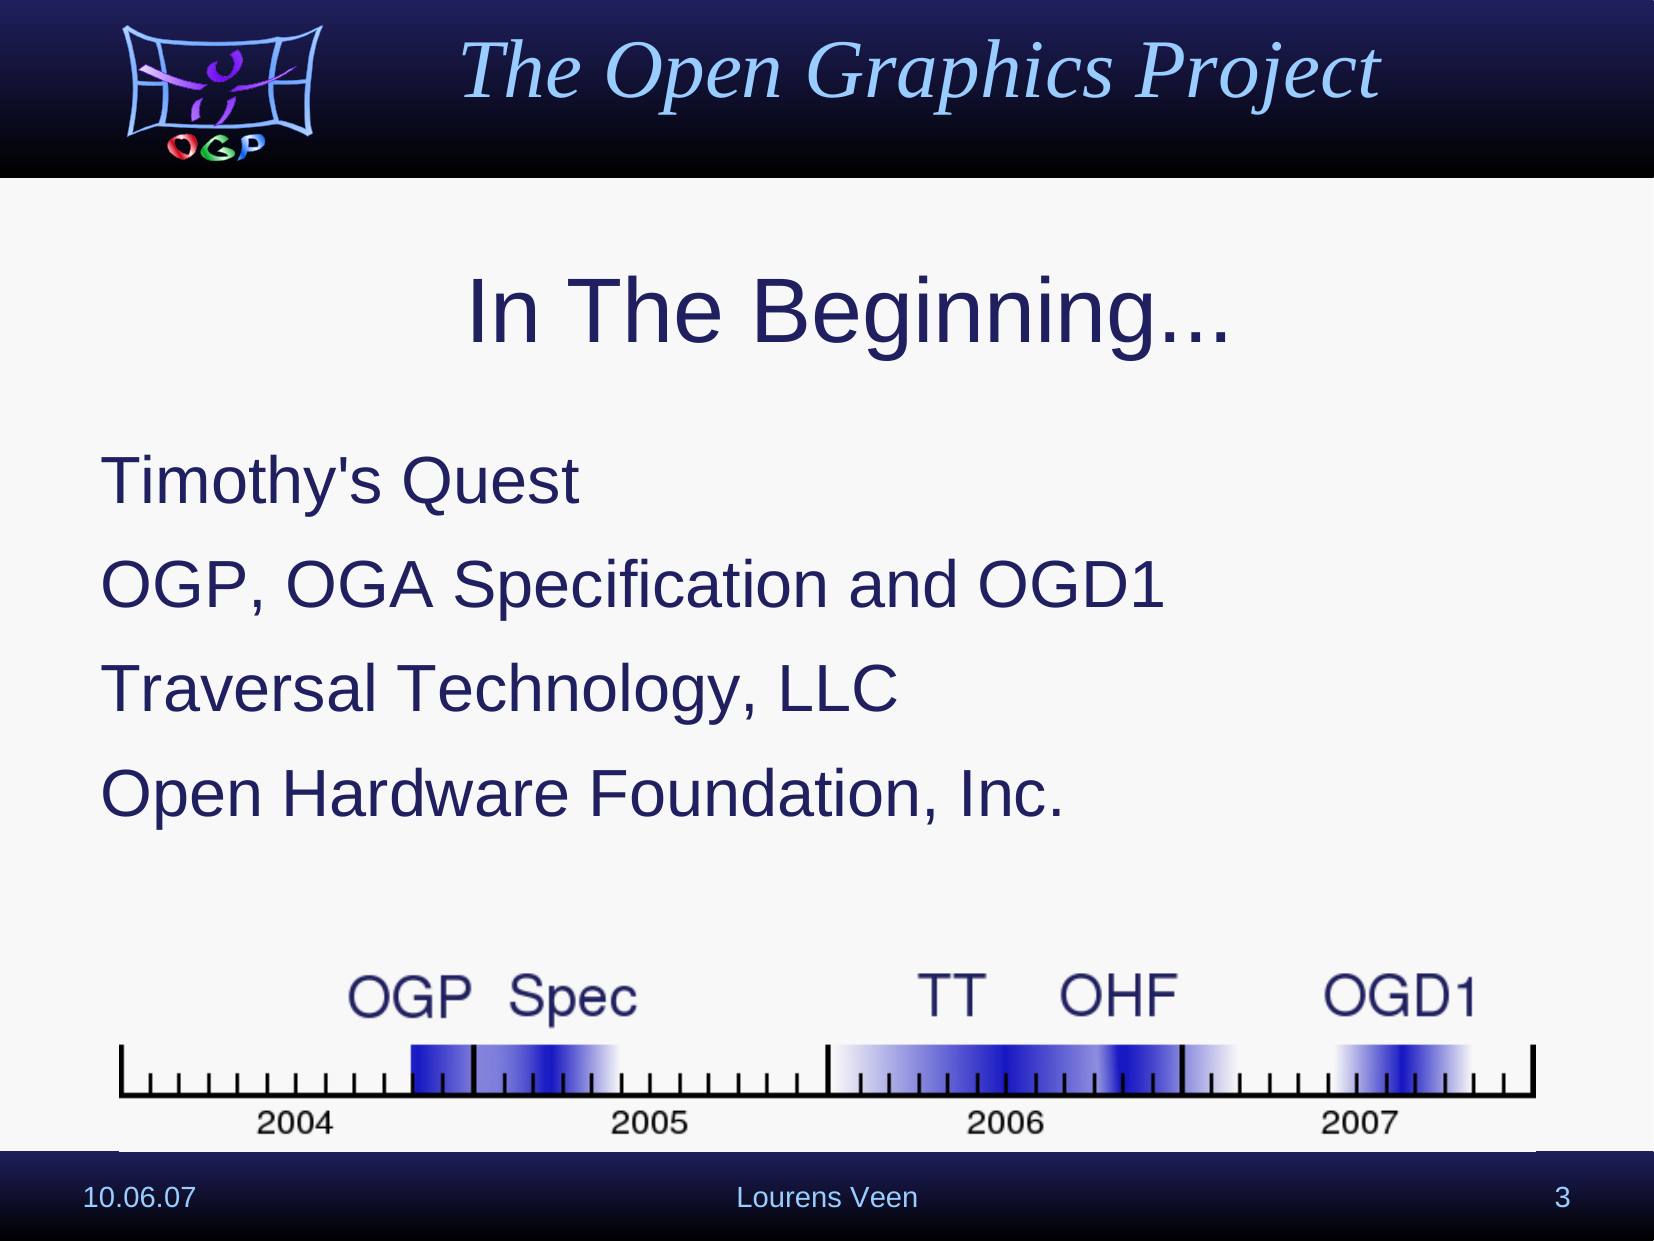

# In The Beginning...
Timothy's Quest
OGP, OGA Specification and OGD1
Traversal Technology, LLC
Open Hardware Foundation, Inc.
10.06.07
Lourens Veen
3